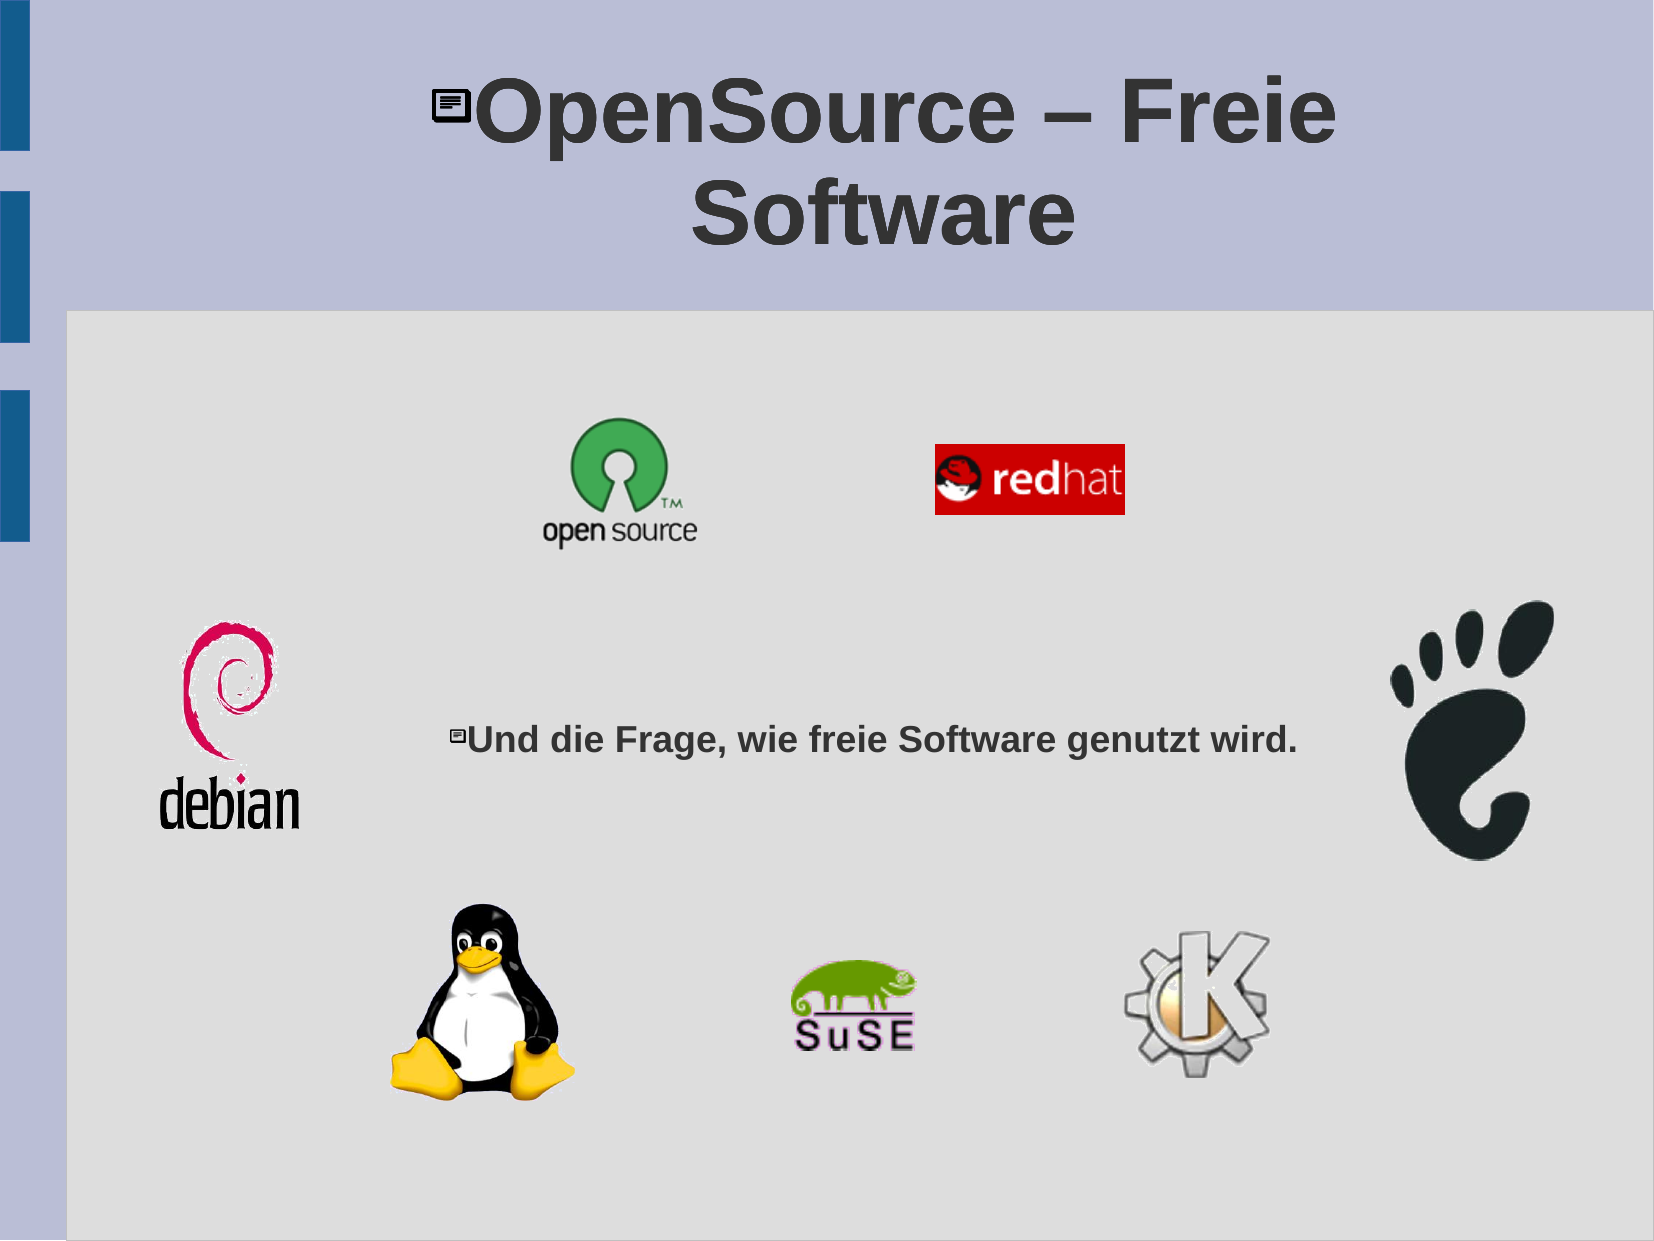

# OpenSource – Freie Software
OpenSource – Freie Software
OpenSource – Freie Software
Und die Frage, wie freie Software genutzt wird.